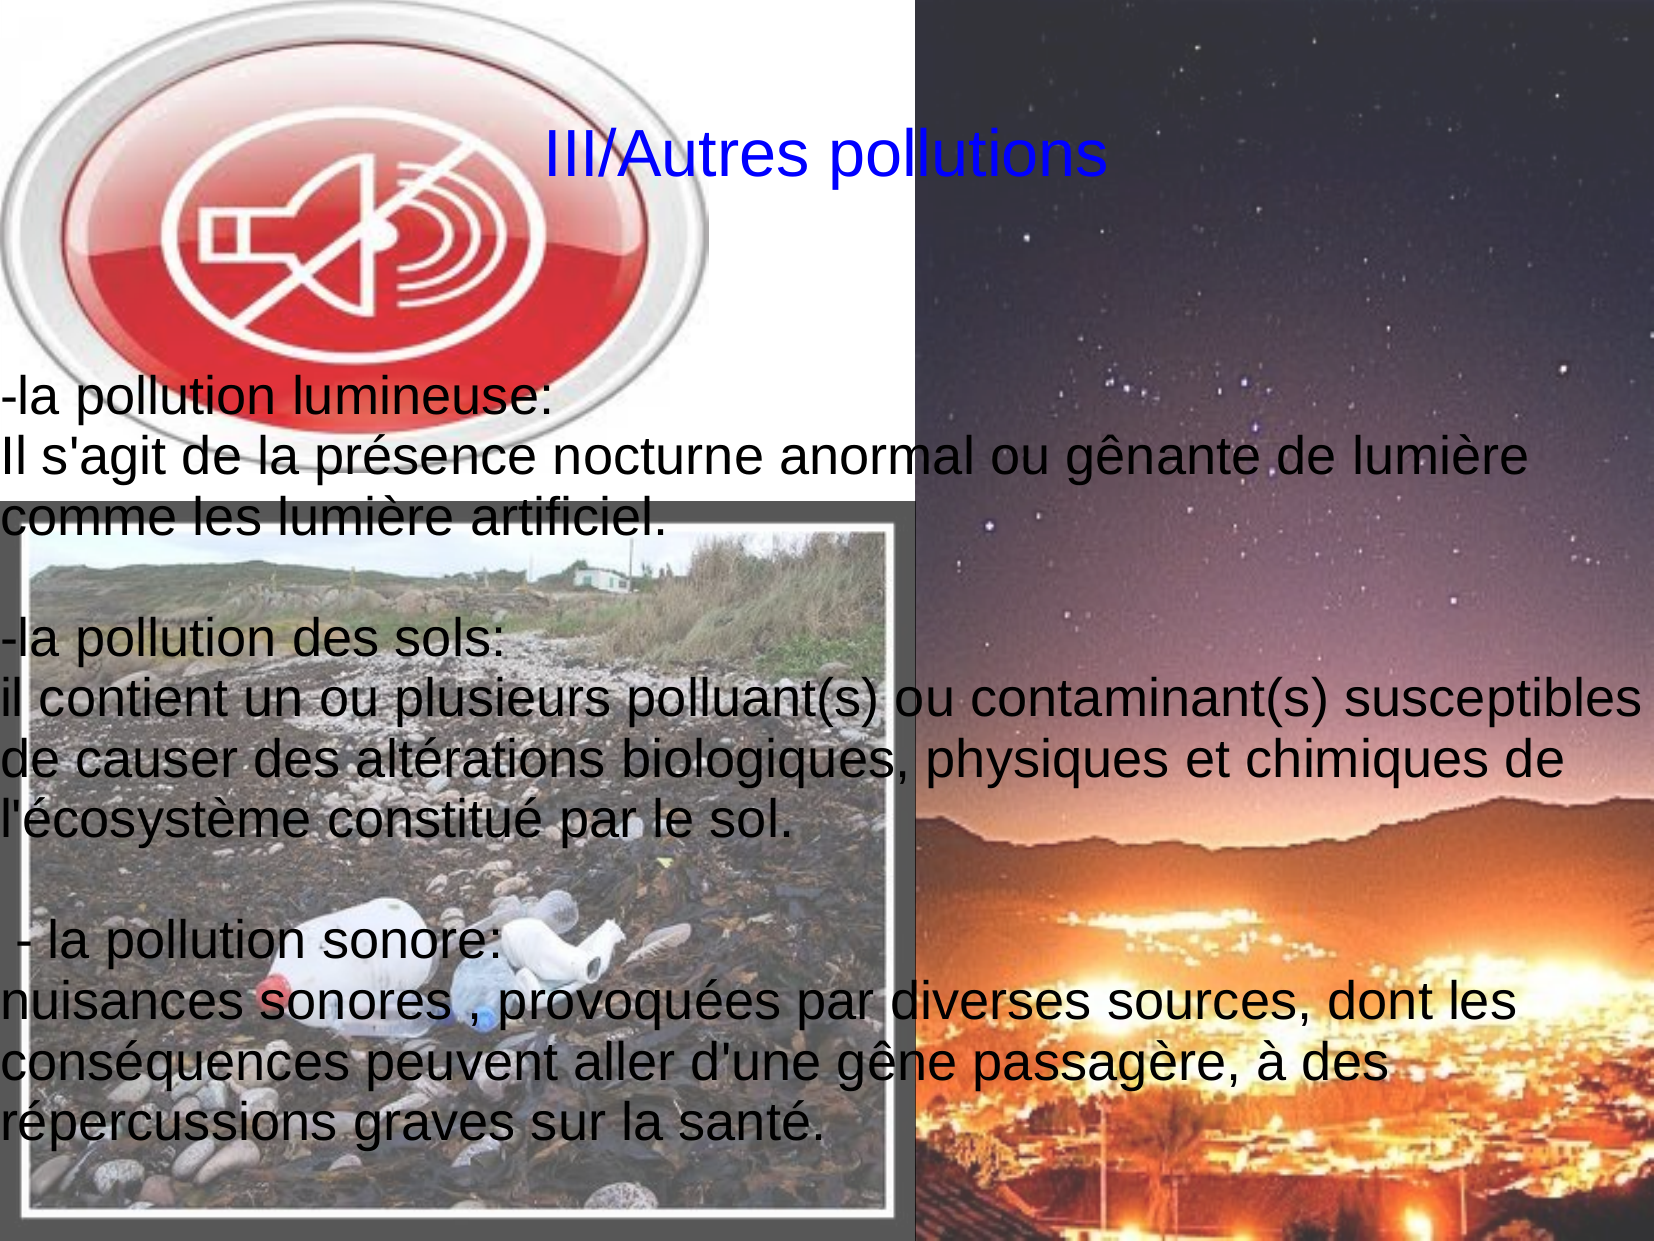

# III/Autres pollutions
-la pollution lumineuse:
Il s'agit de la présence nocturne anormal ou gênante de lumière comme les lumière artificiel.
-la pollution des sols:
il contient un ou plusieurs polluant(s) ou contaminant(s) susceptibles de causer des altérations biologiques, physiques et chimiques de l'écosystème constitué par le sol.
 - la pollution sonore:
nuisances sonores , provoquées par diverses sources, dont les conséquences peuvent aller d'une gêne passagère, à des répercussions graves sur la santé.